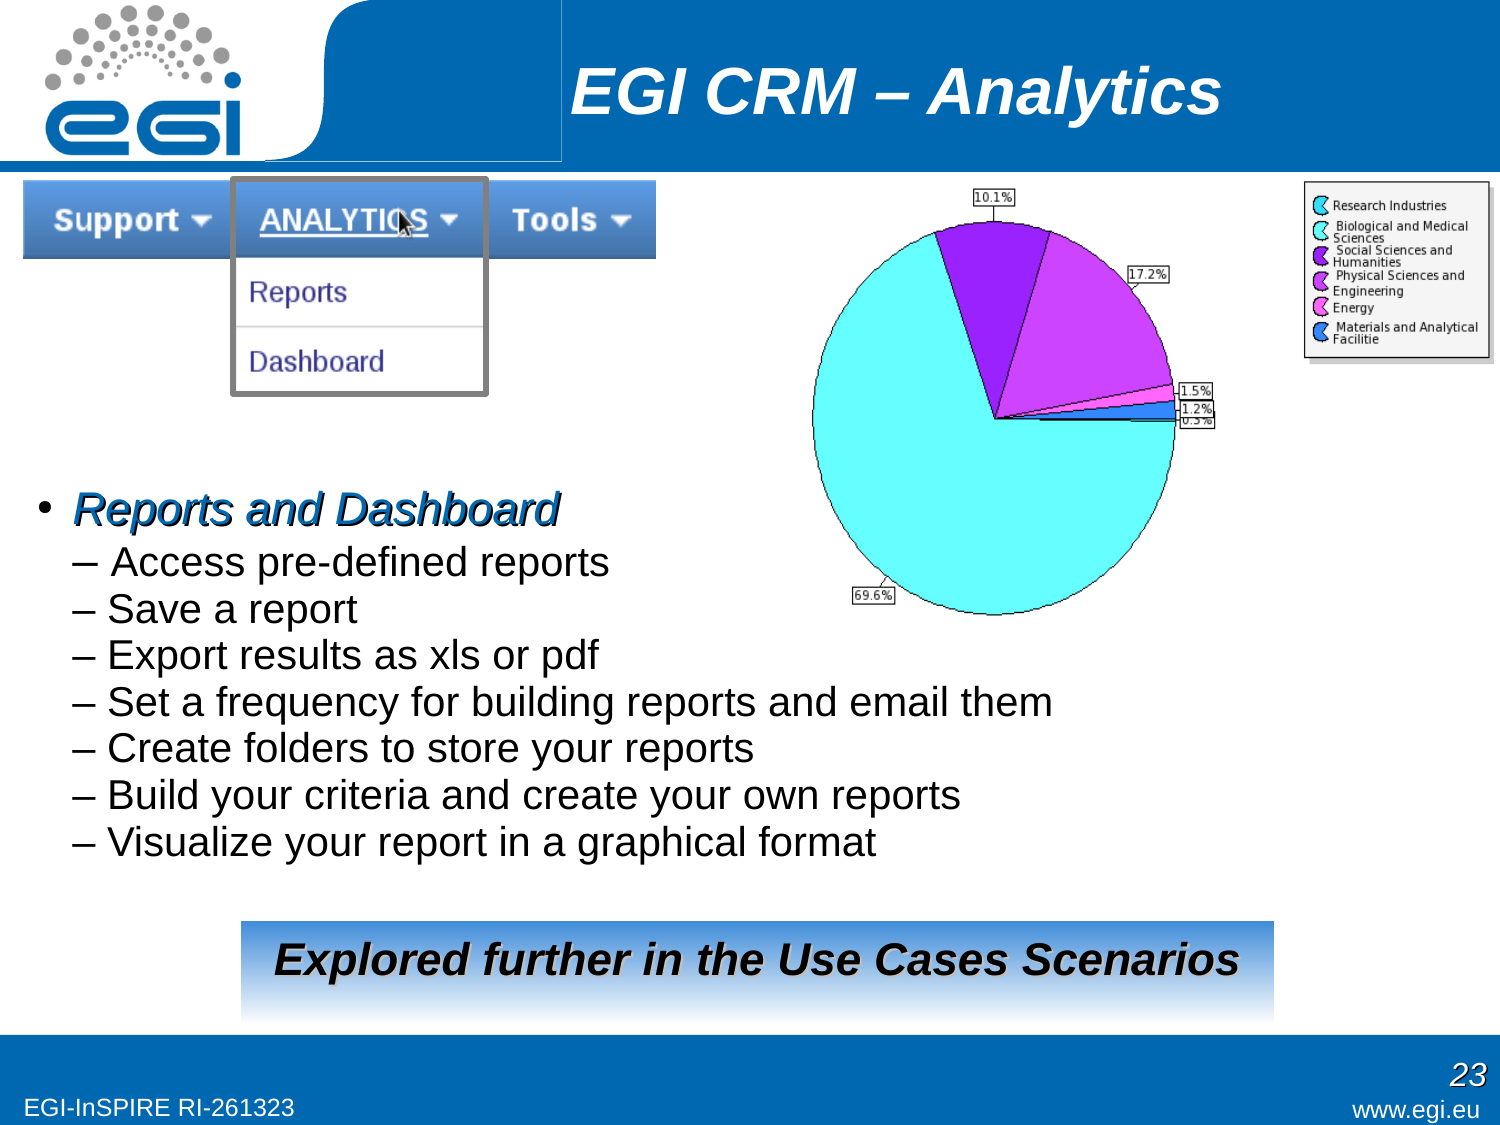

EGI CRM – Analytics
Reports and Dashboard
– Access pre-defined reports
– Save a report
– Export results as xls or pdf
– Set a frequency for building reports and email them
– Create folders to store your reports
– Build your criteria and create your own reports
– Visualize your report in a graphical format
Explored further in the Use Cases Scenarios
23